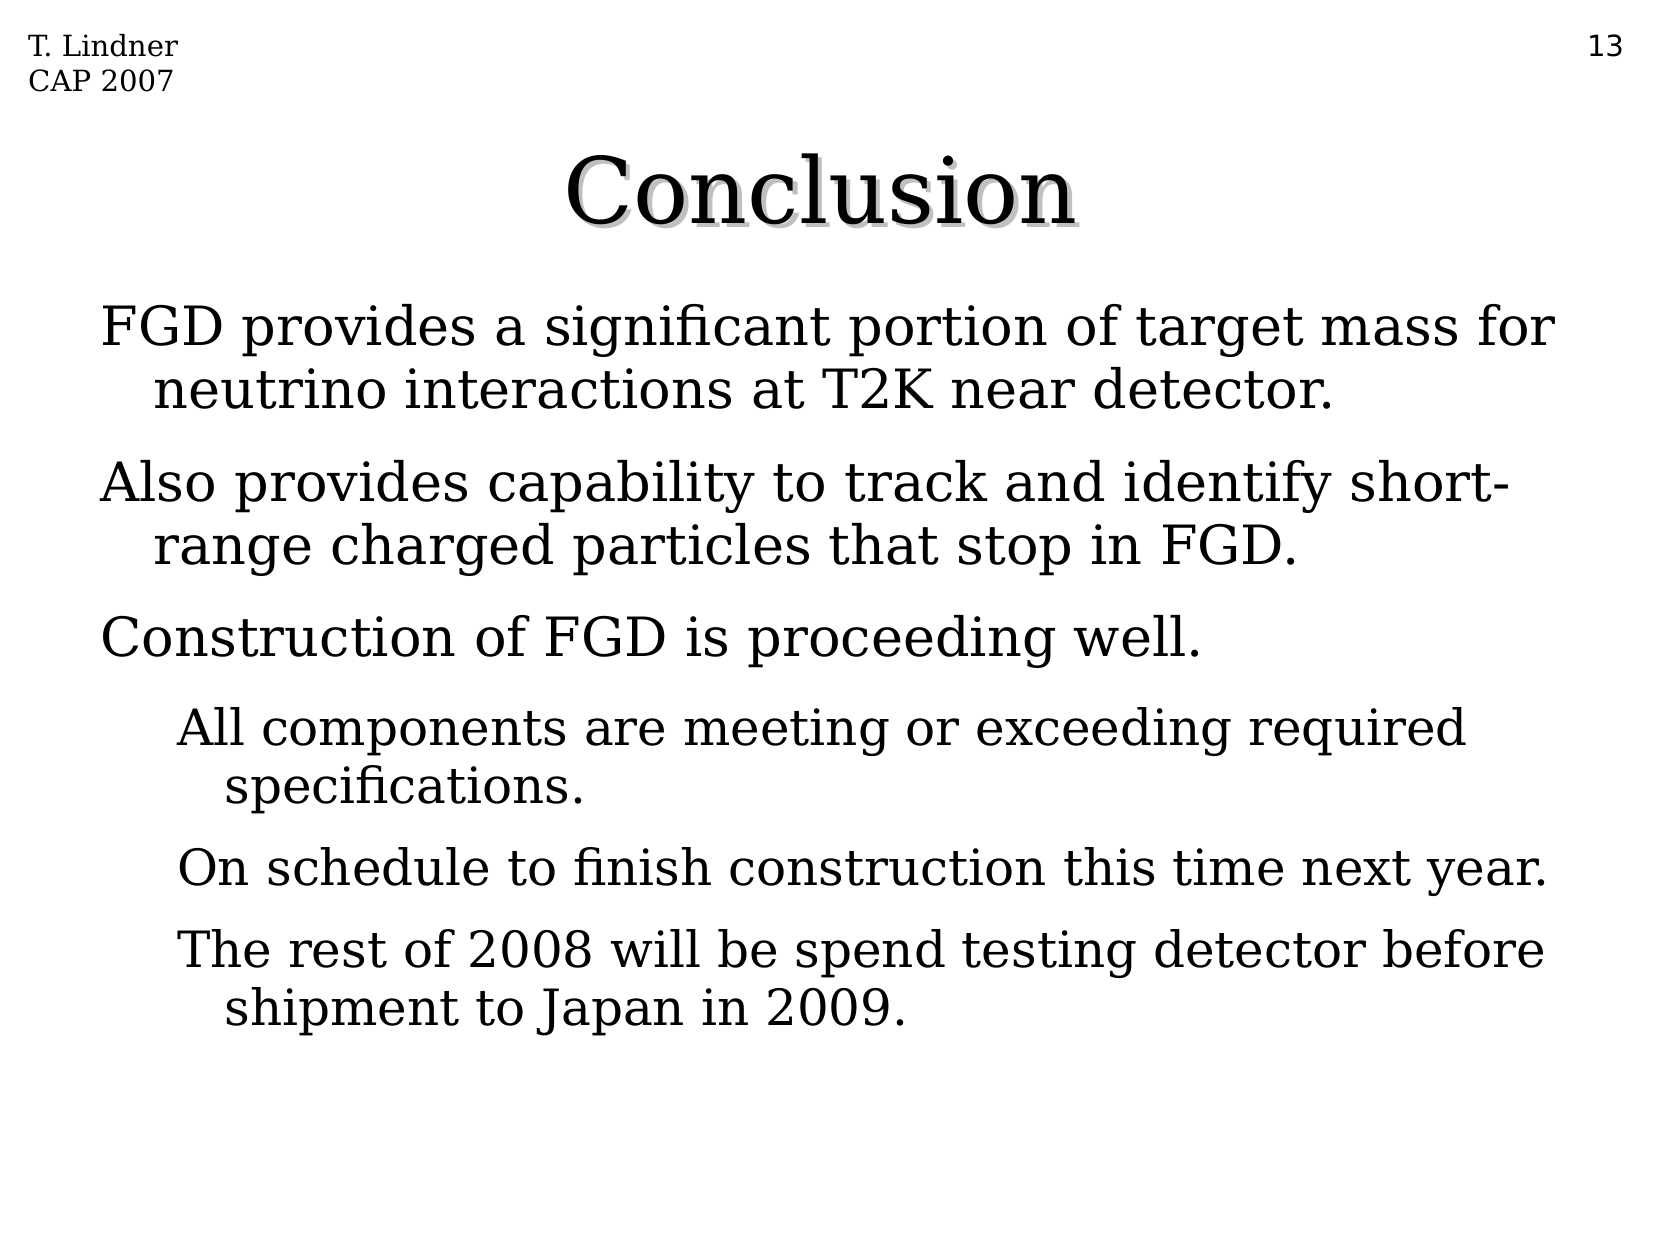

13
# Conclusion
FGD provides a significant portion of target mass for neutrino interactions at T2K near detector.
Also provides capability to track and identify short-range charged particles that stop in FGD.
Construction of FGD is proceeding well.
All components are meeting or exceeding required specifications.
On schedule to finish construction this time next year.
The rest of 2008 will be spend testing detector before shipment to Japan in 2009.